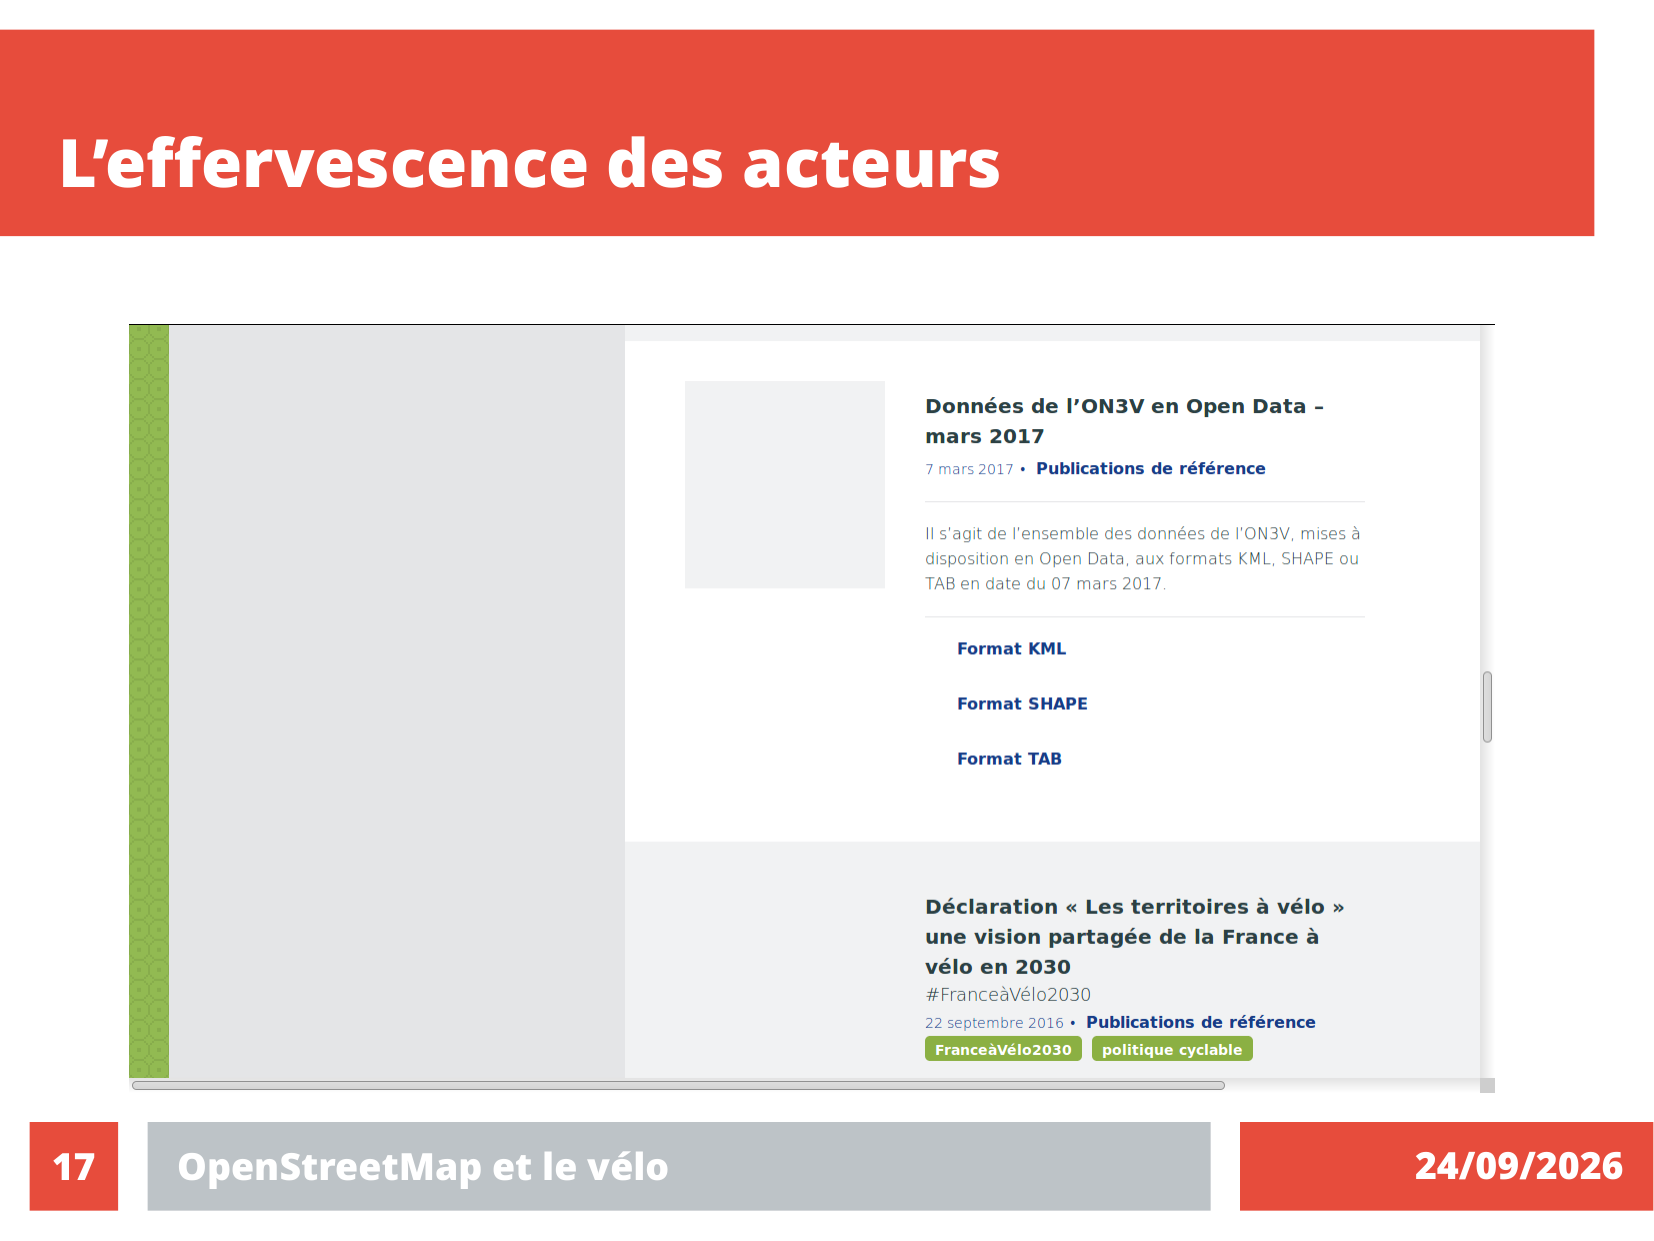

# L’effervescence des acteurs
17
OpenStreetMap et le vélo